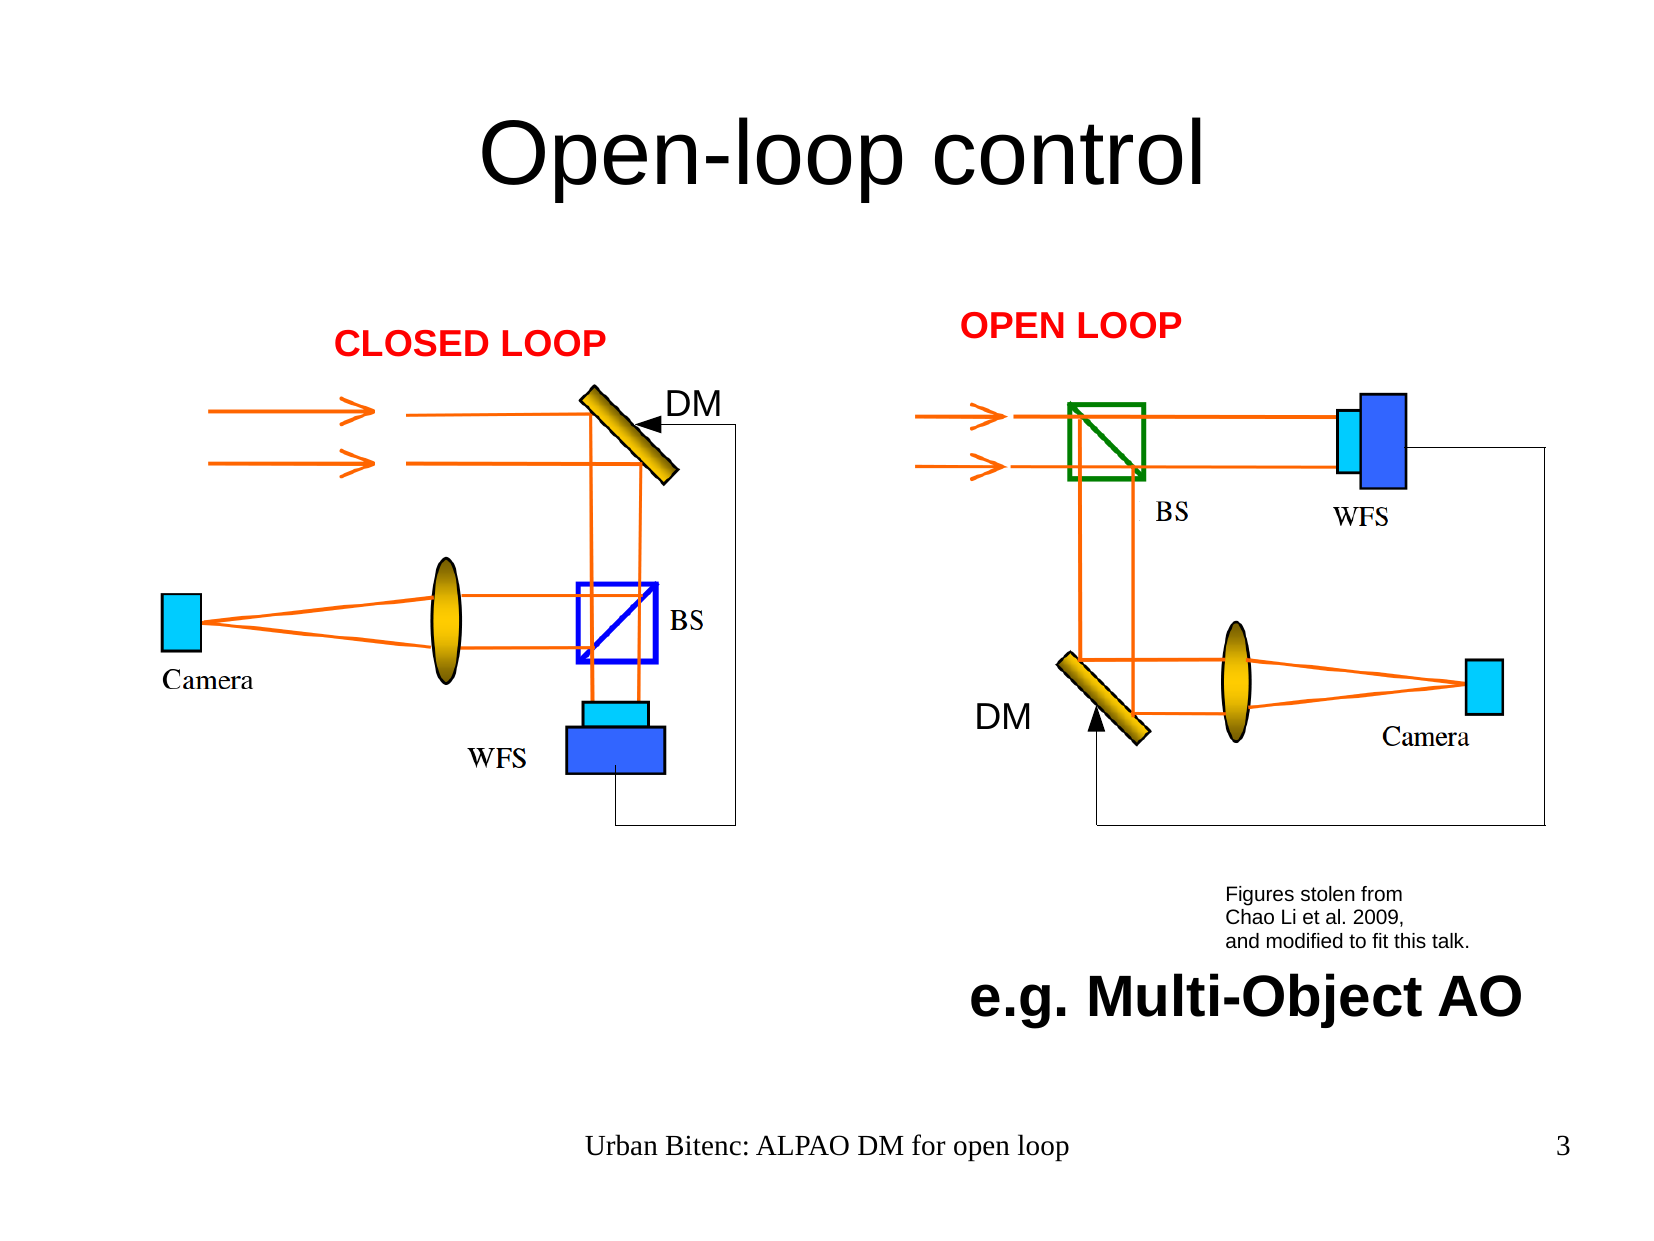

# Open-loop control
OPEN LOOP
CLOSED LOOP
DM
DM
Figures stolen from
Chao Li et al. 2009,
and modified to fit this talk.
e.g. Multi-Object AO
Urban Bitenc: ALPAO DM for open loop
3